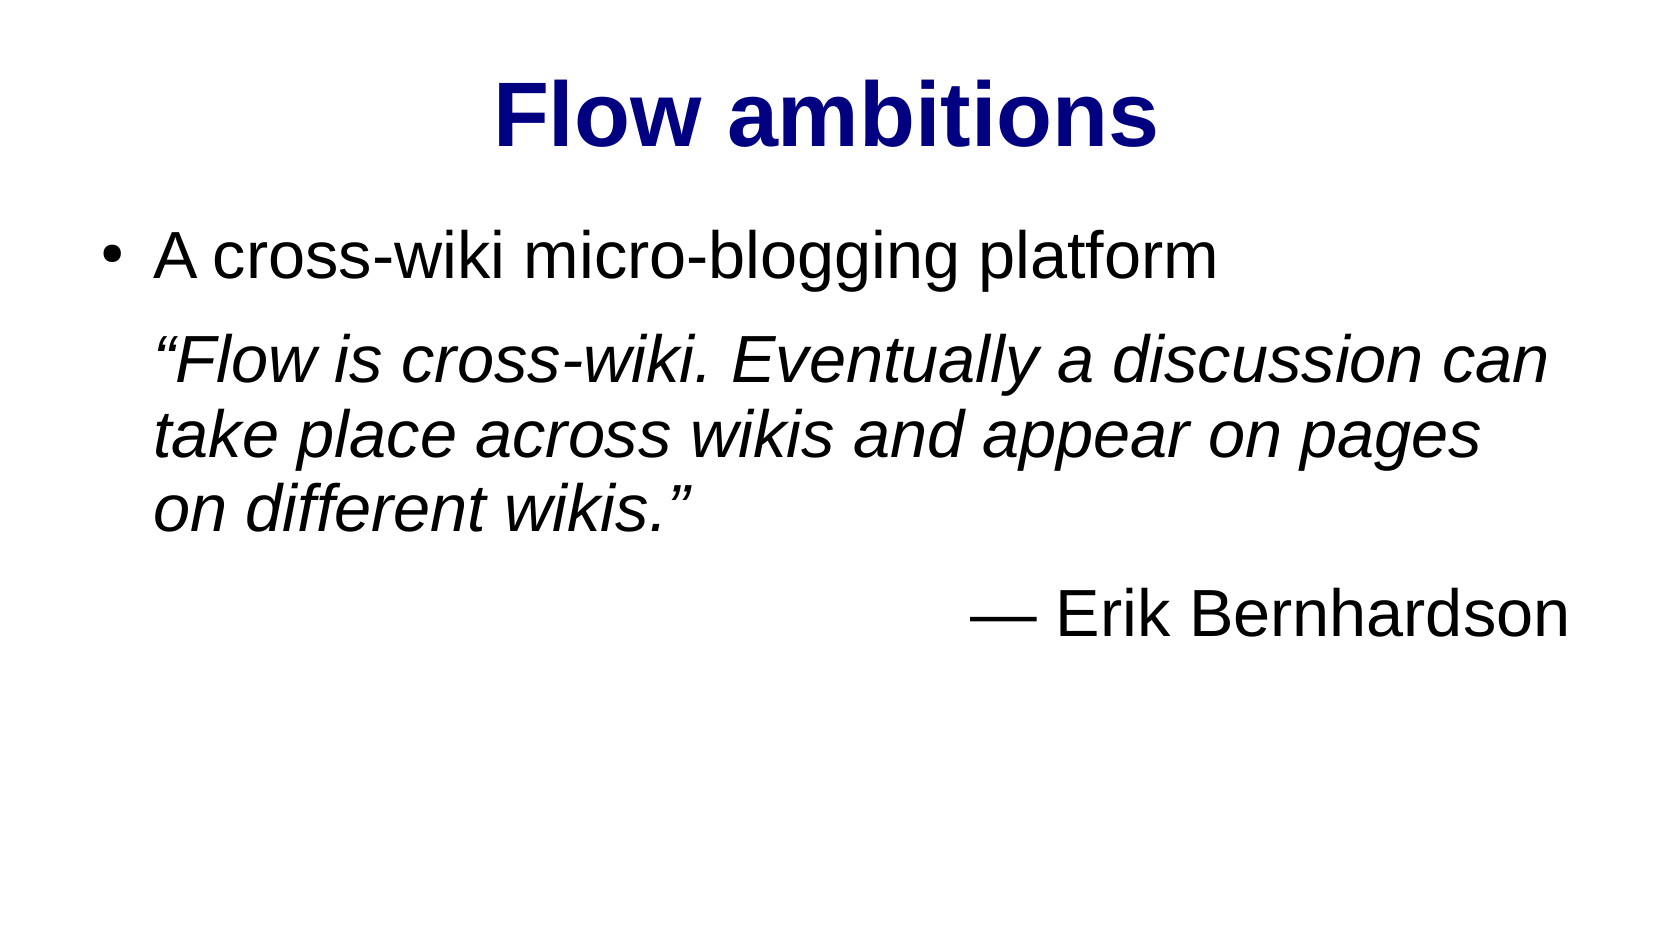

# Flow ambitions
A cross-wiki micro-blogging platform
“Flow is cross-wiki. Eventually a discussion can take place across wikis and appear on pages on different wikis.”
— Erik Bernhardson